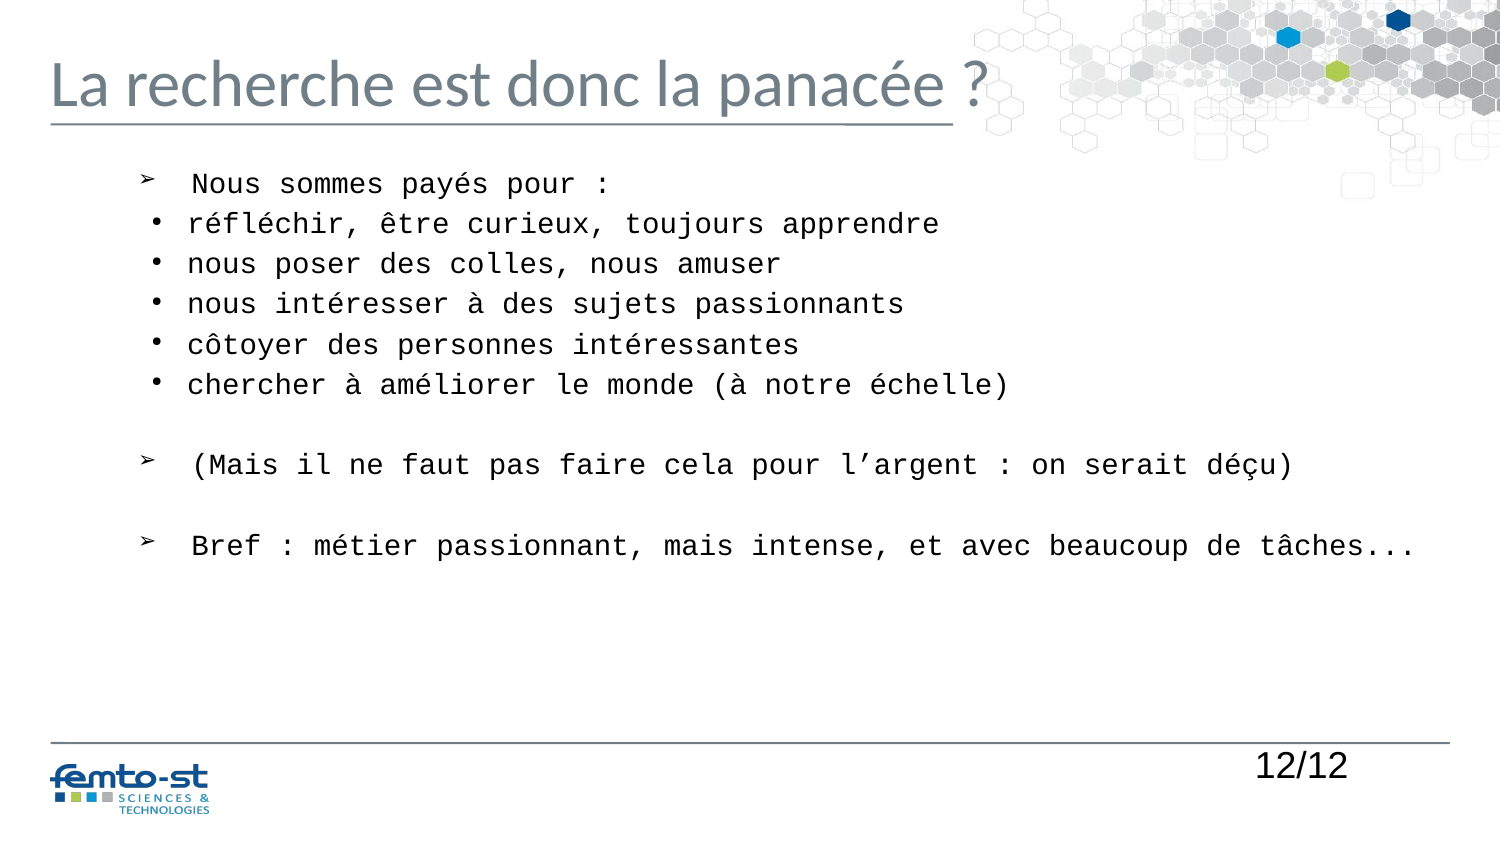

La recherche est donc la panacée ?
Nous sommes payés pour :
réfléchir, être curieux, toujours apprendre
nous poser des colles, nous amuser
nous intéresser à des sujets passionnants
côtoyer des personnes intéressantes
chercher à améliorer le monde (à notre échelle)
(Mais il ne faut pas faire cela pour l’argent : on serait déçu)
Bref : métier passionnant, mais intense, et avec beaucoup de tâches...